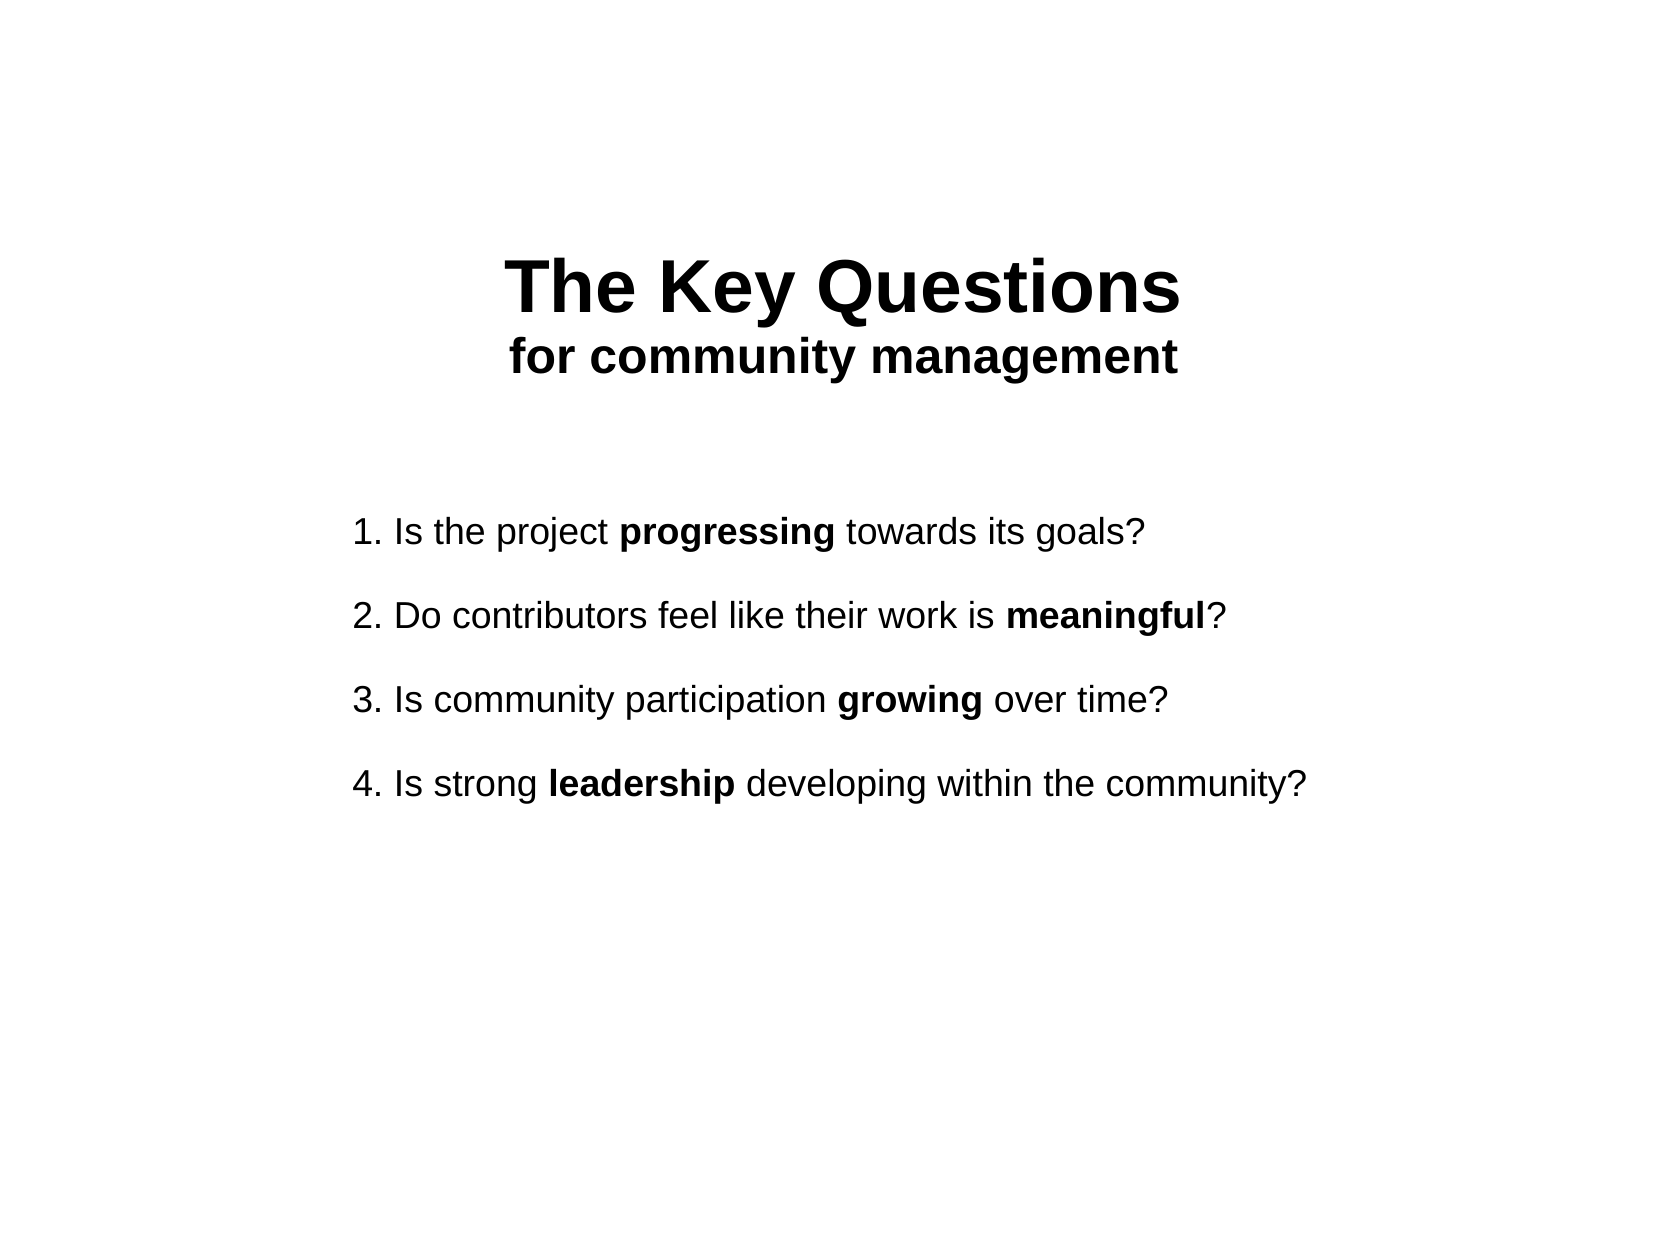

The Key Questions
for community management
1. Is the project progressing towards its goals?
2. Do contributors feel like their work is meaningful?
3. Is community participation growing over time?
4. Is strong leadership developing within the community?